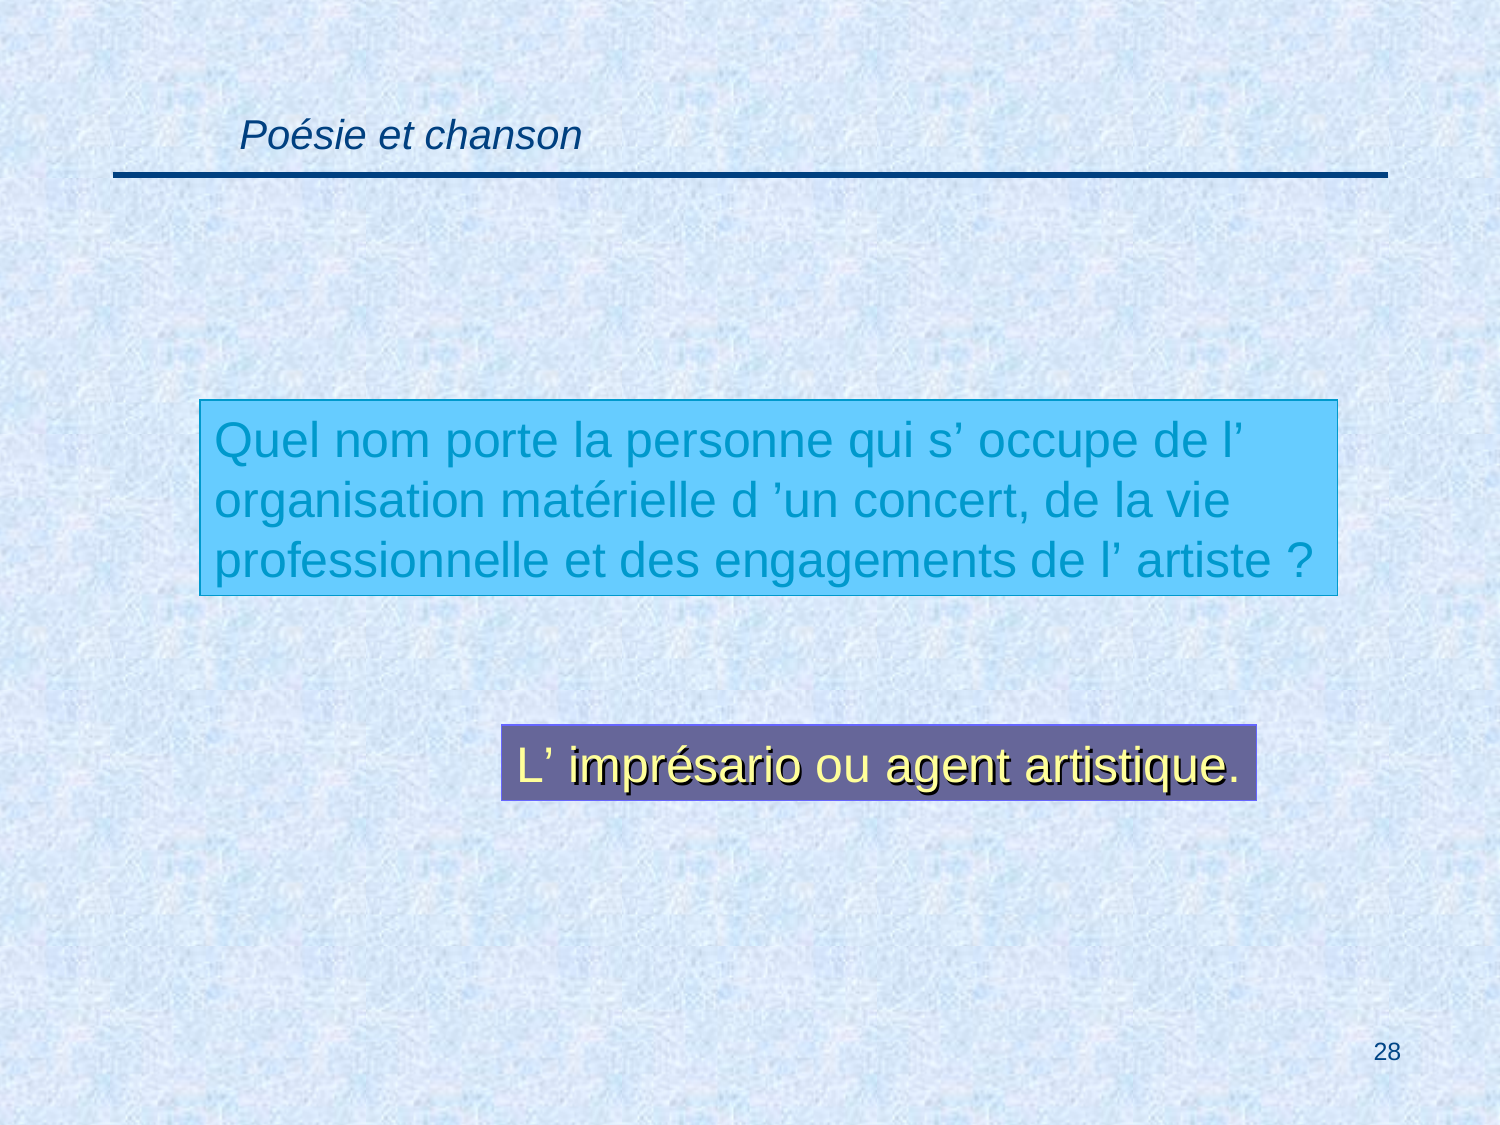

Poésie et chanson
Quel nom porte la personne qui s’ occupe de l’ organisation matérielle d ’un concert, de la vie professionnelle et des engagements de l’ artiste ?
L’ imprésario ou agent artistique.
28